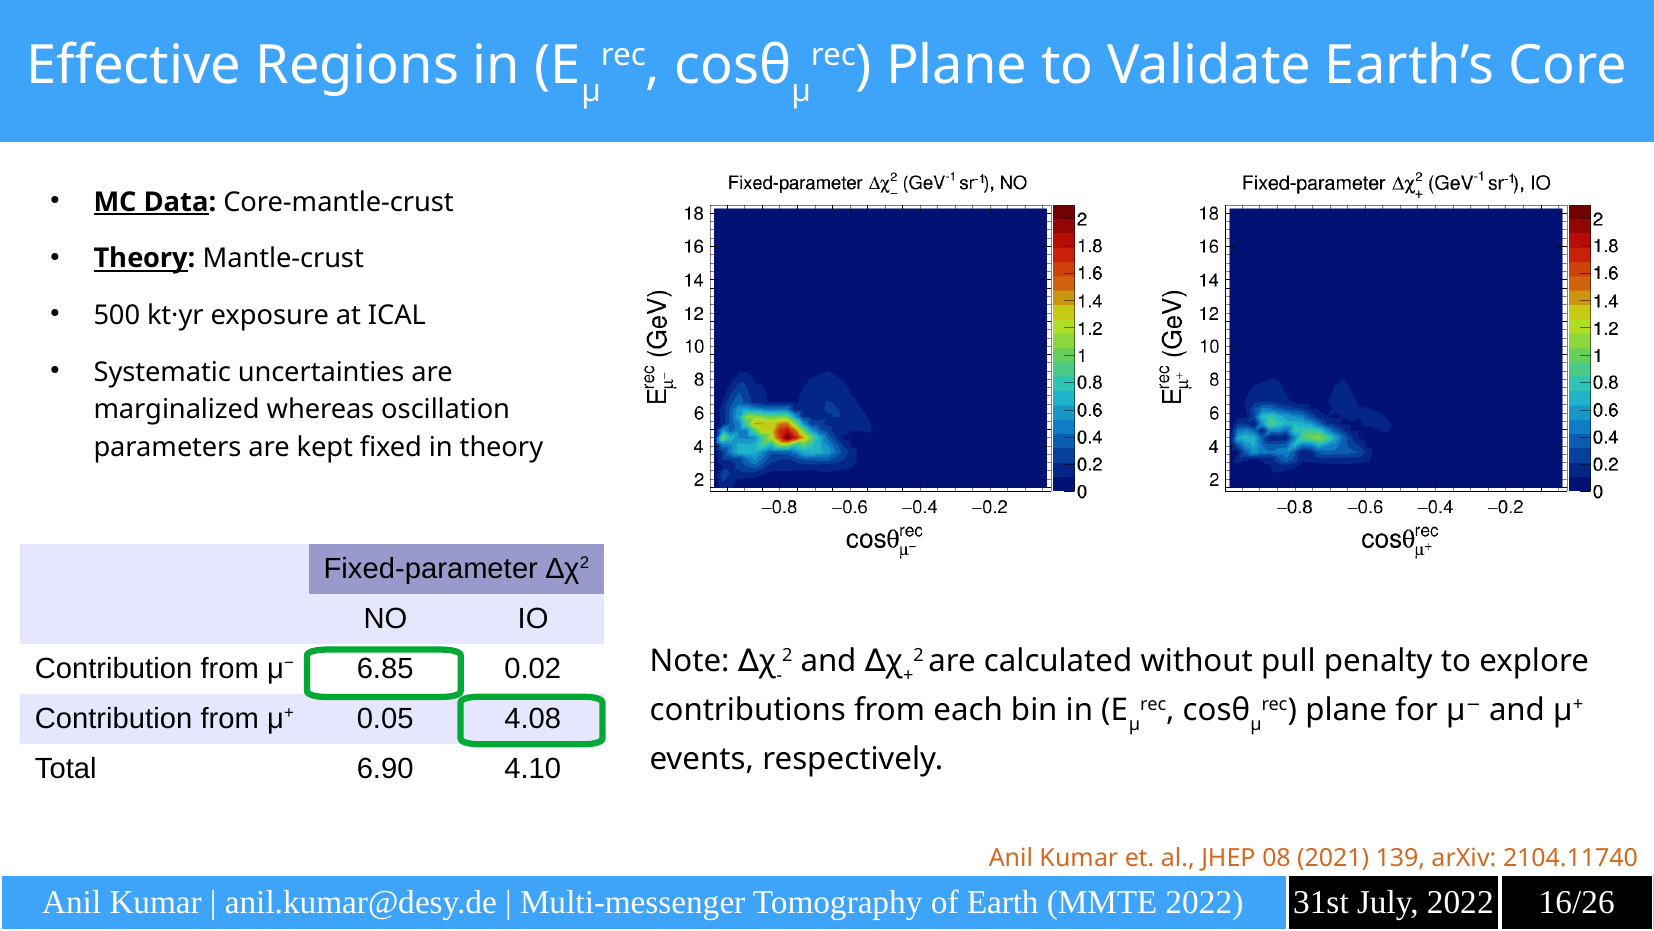

# Effective Regions in (Eμrec, cosθμrec) Plane to Validate Earth’s Core
MC Data: Core-mantle-crust
Theory: Mantle-crust
500 kt·yr exposure at ICAL
Systematic uncertainties are marginalized whereas oscillation parameters are kept fixed in theory
| | Fixed-parameter ∆χ2 | |
| --- | --- | --- |
| | NO | IO |
| Contribution from μ− | 6.85 | 0.02 |
| Contribution from μ+ | 0.05 | 4.08 |
| Total | 6.90 | 4.10 |
Note: ∆χ-2 and ∆χ+2 are calculated without pull penalty to explore contributions from each bin in (Eμrec, cosθμrec) plane for μ− and μ+ events, respectively.
Anil Kumar et. al., JHEP 08 (2021) 139, arXiv: 2104.11740
Anil Kumar | anil.kumar@desy.de | Multi-messenger Tomography of Earth (MMTE 2022)
16